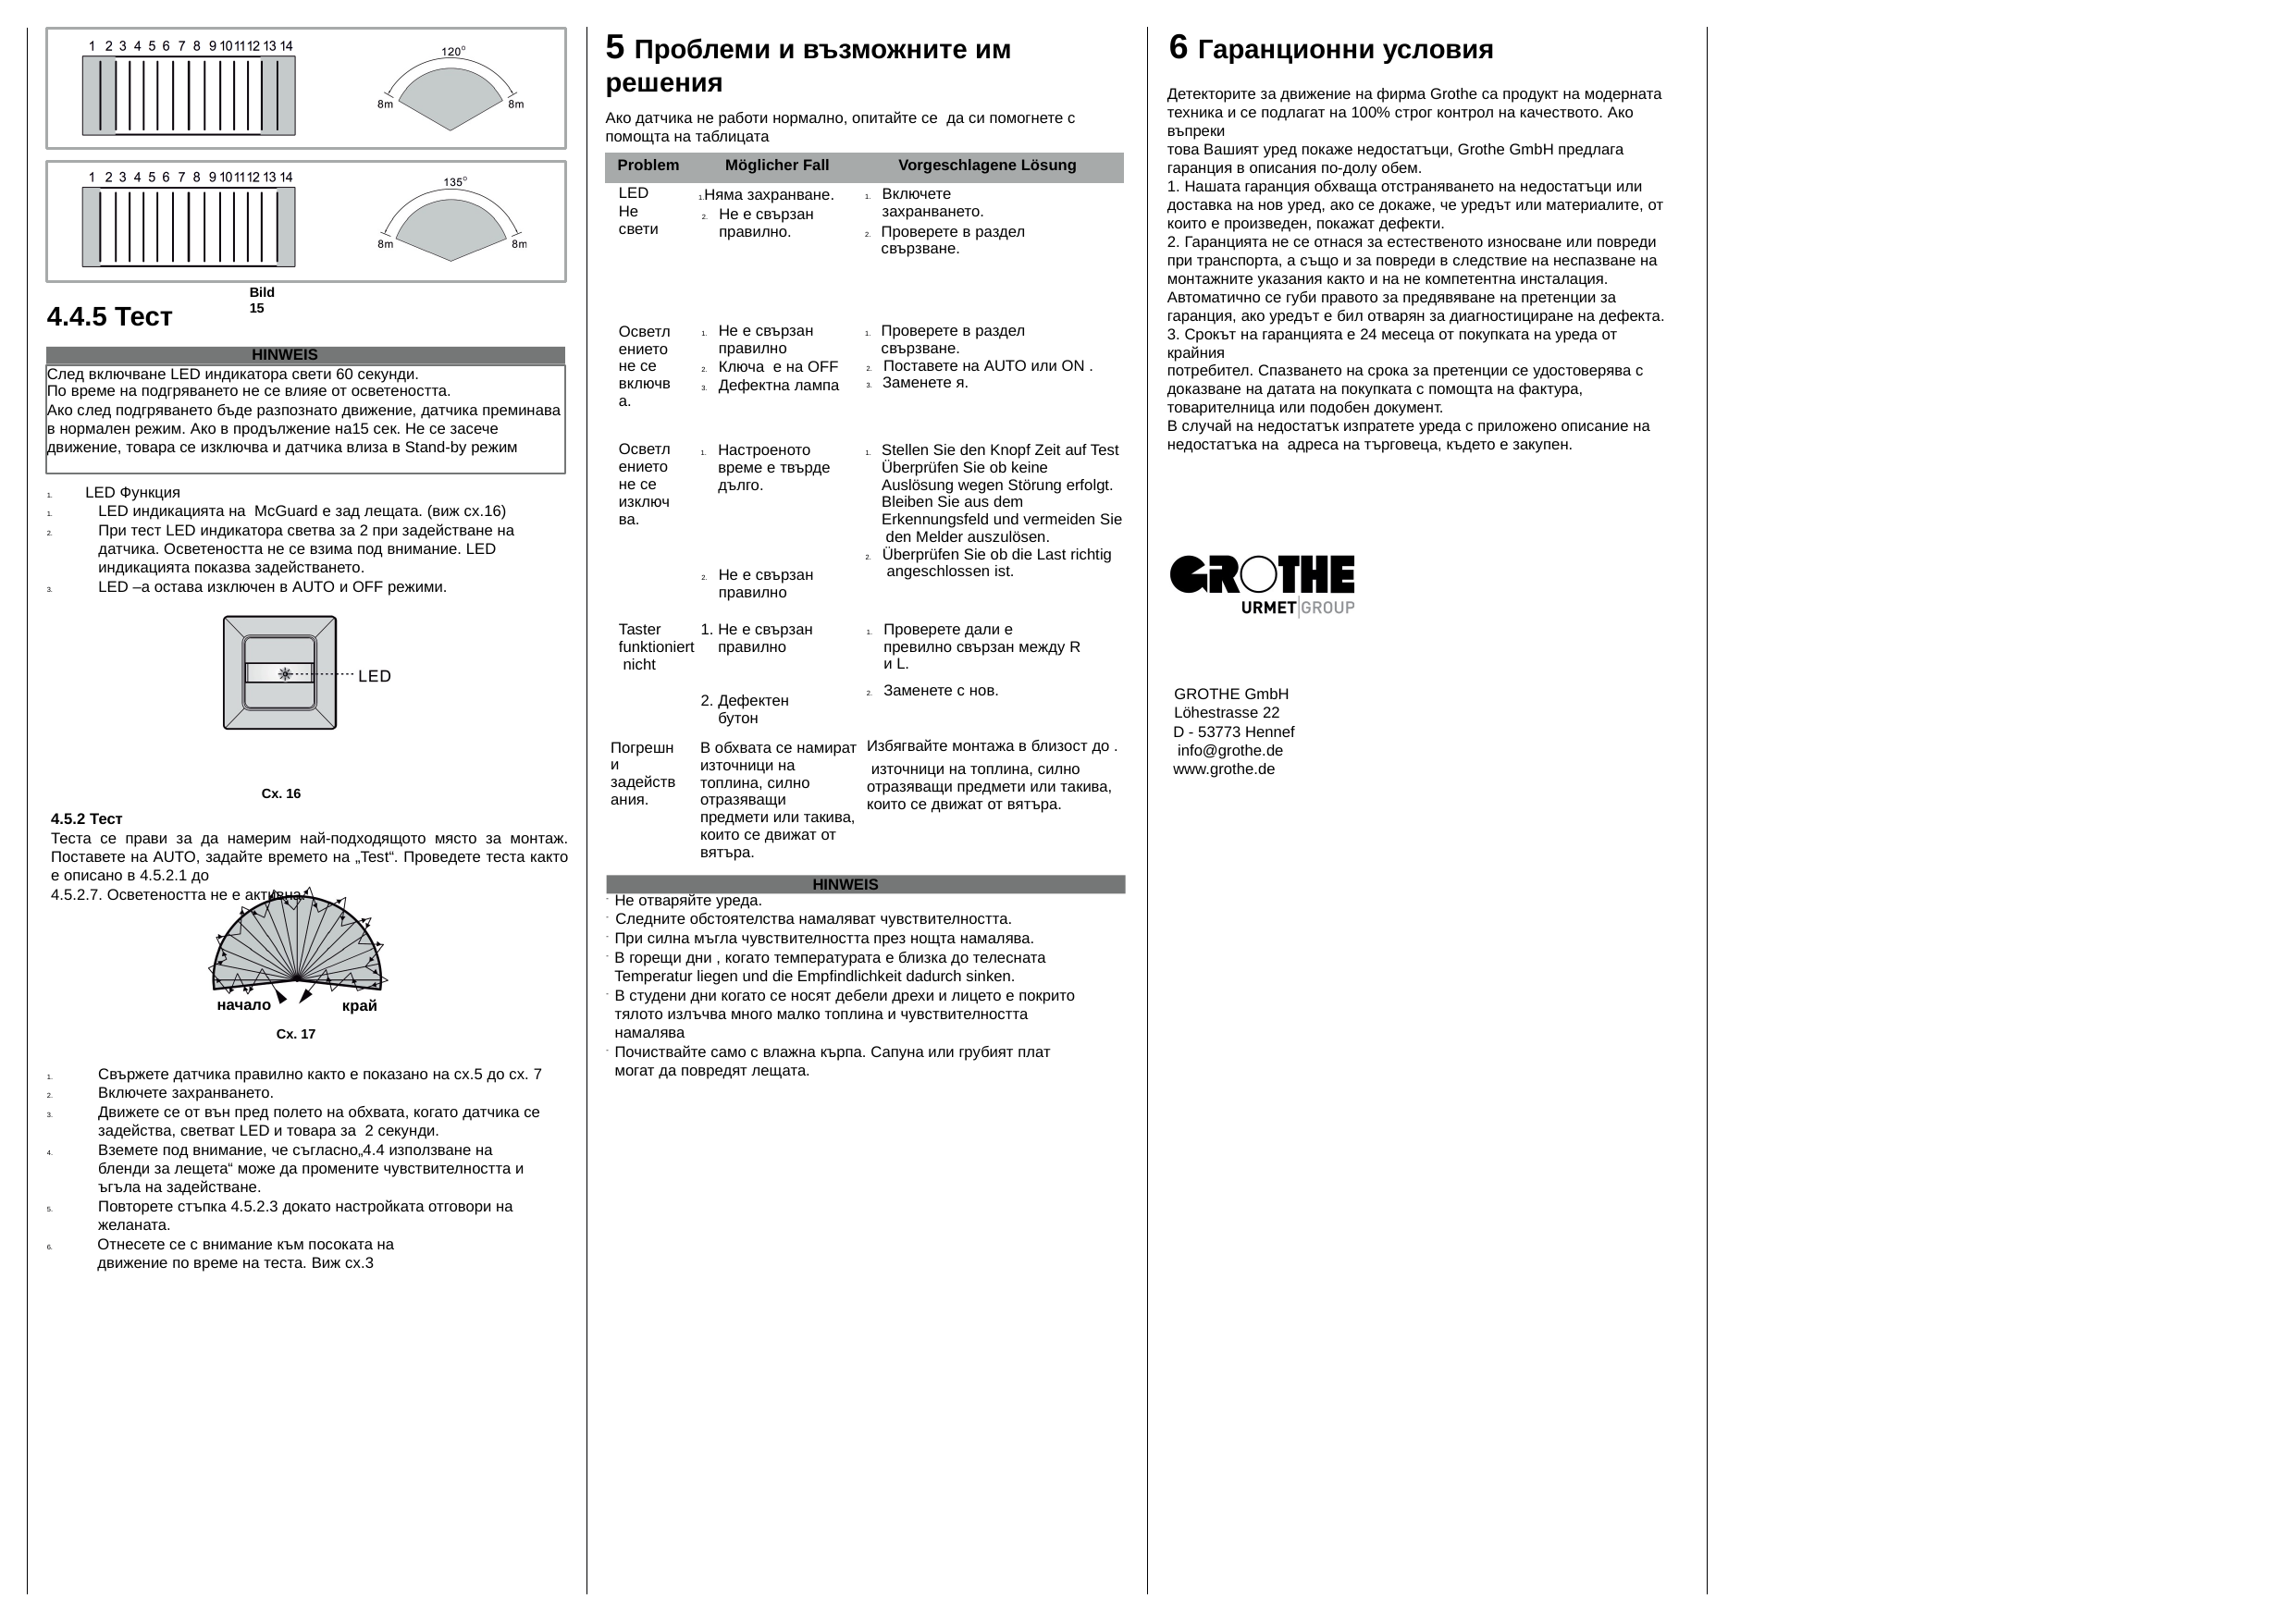

5 Проблеми и възможните им решения
Ако датчика не работи нормално, опитайте се да си помогнете с помощта на таблицата
6 Гаранционни условия
Детекторите за движение на фирма Grothe са продукт на модерната
техника и се подлагат на 100% строг контрол на качеството. Ако въпреки
това Вашият уред покаже недостатъци, Grothe GmbH предлага
гаранция в описания по-долу обем.
1. Нашата гаранция обхваща отстраняването на недостатъци или
доставка на нов уред, ако се докаже, че уредът или материалите, от
които е произведен, покажат дефекти.
2. Гаранцията не се отнася за естественото износване или повреди
при транспорта, а също и за повреди в следствие на неспазване на
монтажните указания както и на не компетентна инсталация.
Автоматично се губи правото за предявяване на претенции за
гаранция, ако уредът е бил отварян за диагностициране на дефекта.
3. Срокът на гаранцията е 24 месеца от покупката на уреда от крайния
потребител. Спазването на срока за претенции се удостоверява с
доказване на датата на покупката с помощта на фактура,
товарителница или подобен документ.
В случай на недостатък изпратете уреда с приложено описание на
недостатъка на адреса на търговеца, където е закупен.
| Problem | Möglicher Fall | Vorgeschlagene Lösung |
| --- | --- | --- |
| LED Не свети | Няма захранване. Не е свързан правилно. | Включете захранването. Проверете в раздел свързване. |
| Осветлението не се включва. | Не е свързан правилно Ключа е на OFF Дефектна лампа | Проверете в раздел свързване. Поставете на AUTO или ON . Заменете я. |
| Осветлението не се изключва. | Настроеното време е твърде дълго. Не е свързан правилно | Stellen Sie den Knopf Zeit auf Test Überprüfen Sie ob keine Auslösung wegen Störung erfolgt. Bleiben Sie aus dem Erkennungsfeld und vermeiden Sie den Melder auszulösen. Überprüfen Sie ob die Last richtig angeschlossen ist. |
| Taster funktioniert nicht | Не е свързан правилно Дефектен бутон | Проверете дали е превилно свързан между R и L. Заменете с нов. |
| Погрешни задействания. | В обхвата се намират източници на топлина, силно отразяващи предмети или такива, които се движат от вятъра. | Избягвайте монтажа в близост до . източници на топлина, силно отразяващи предмети или такива, които се движат от вятъра. |
Bild 15
4.4.5 Тест
HINWEIS
След включване LED индикатора свети 60 секунди.
По време на подгряването не се влияе от осветеността.
Ако след подгряването бъде разпознато движение, датчика преминава в нормален режим. Ако в продължение на15 сек. Не се засече движение, товара се изключва и датчика влиза в Stand-by режим
LED Функция
LED индикацията на McGuard е зад лещата. (виж сх.16)
При тест LED индикатора светва за 2 при задействане на датчика. Осветеността не се взима под внимание. LED индикацията показва задействането.
LED –а остава изключен в AUTO и OFF режими.
GROTHE GmbH
Löhestrasse 22
D - 53773 Hennef info@grothe.de www.grothe.de
Сх. 16
4.5.2 Тест
Теста се прави за да намерим най-подходящото място за монтаж. Поставете на AUTO, задайте времето на „Test“. Проведете теста както е описано в 4.5.2.1 до
4.5.2.7. Осветеността не е активна.
HINWEIS
Не отваряйте уреда.
Следните обстоятелства намаляват чувствителността.
При силна мъгла чувствителността през нощта намалява.
В горещи дни , когато температурата е близка до телесната Temperatur liegen und die Empfindlichkeit dadurch sinken.
В студени дни когато се носят дебели дрехи и лицето е покрито тялото излъчва много малко топлина и чувствителността намалява
Почиствайте само с влажна кърпа. Сапуна или грубият плат могат да повредят лещата.
начало
край
Сх. 17
Свържете датчика правилно както е показано на сх.5 до сх. 7
Включете захранването.
Движете се от вън пред полето на обхвата, когато датчика се задейства, светват LED и товара за 2 секунди.
Вземете под внимание, че съгласно„4.4 използване на бленди за лещета“ може да промените чувствителността и ъгъла на задействане.
Повторете стъпка 4.5.2.3 докато настройката отговори на желаната.
Отнесете се с внимание към посоката на движение по време на теста. Виж сх.3